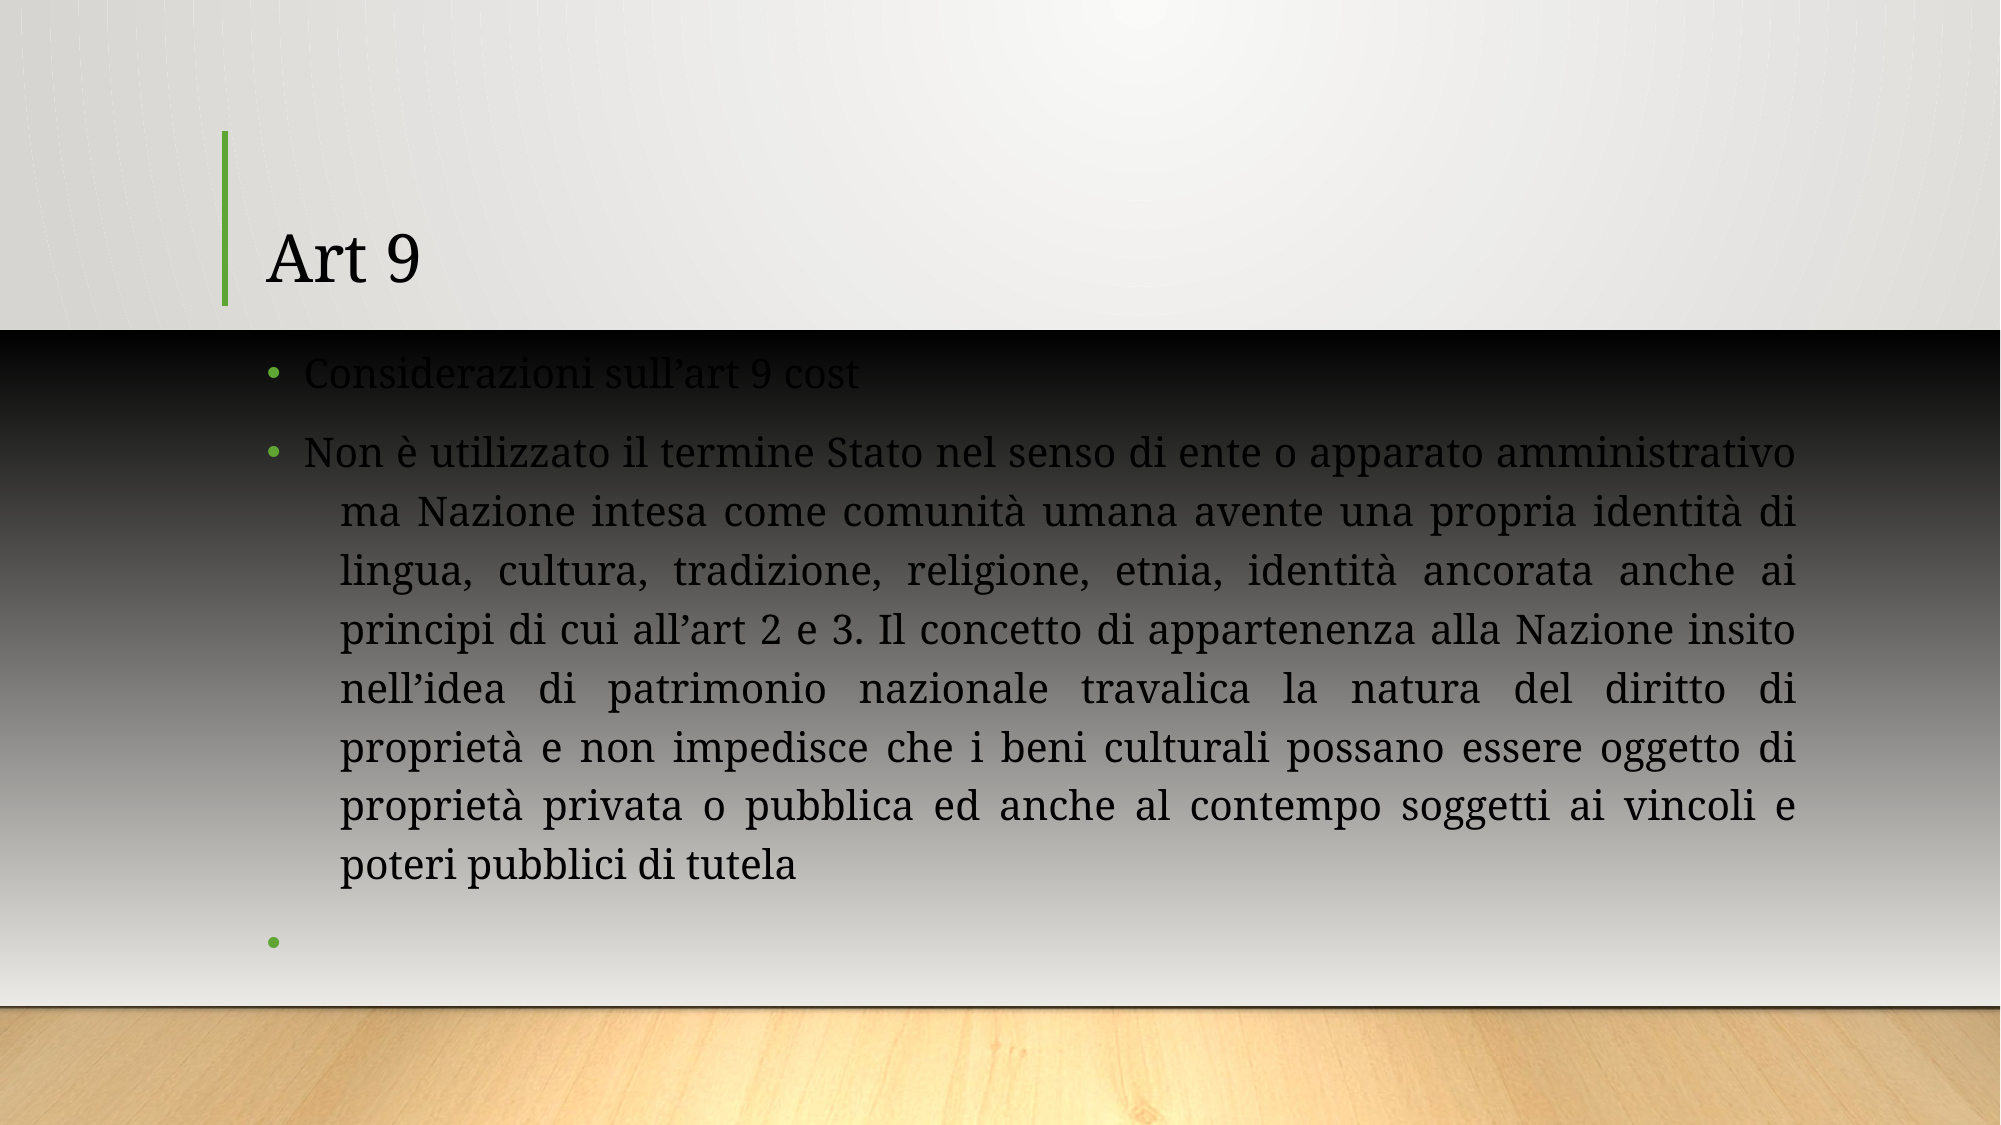

# Art 9
Considerazioni sull’art 9 cost
Non è utilizzato il termine Stato nel senso di ente o apparato amministrativo ma Nazione intesa come comunità umana avente una propria identità di lingua, cultura, tradizione, religione, etnia, identità ancorata anche ai principi di cui all’art 2 e 3. Il concetto di appartenenza alla Nazione insito nell’idea di patrimonio nazionale travalica la natura del diritto di proprietà e non impedisce che i beni culturali possano essere oggetto di proprietà privata o pubblica ed anche al contempo soggetti ai vincoli e poteri pubblici di tutela